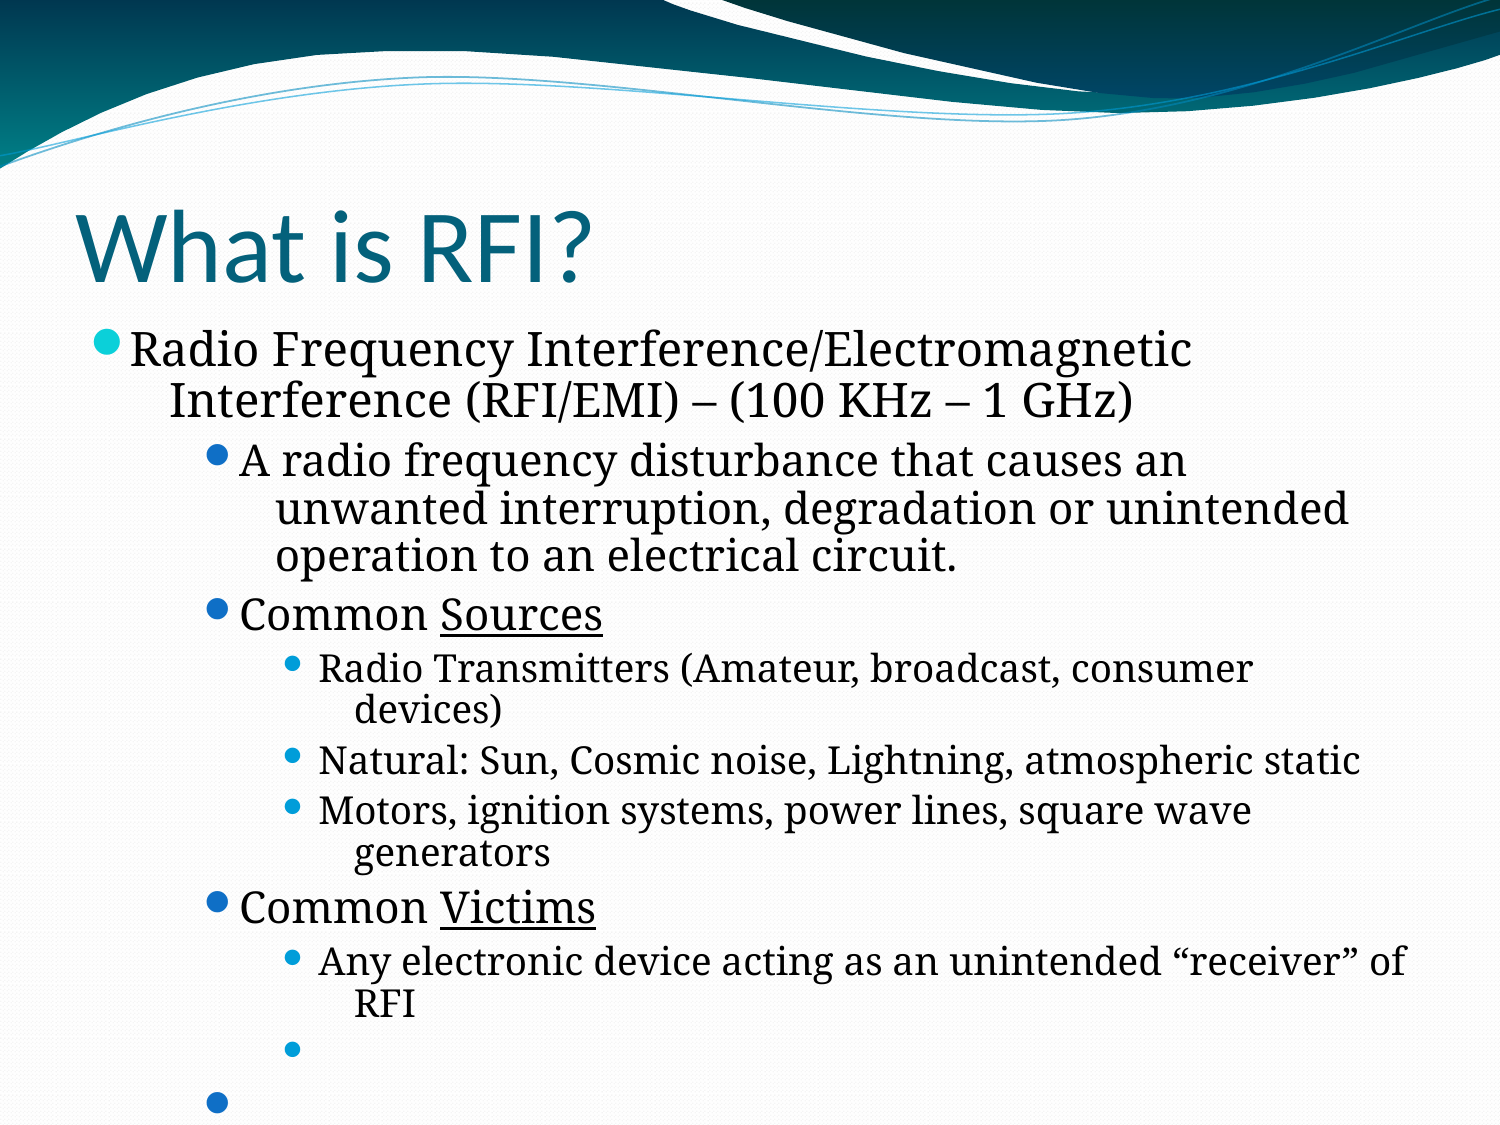

# What is RFI?
Radio Frequency Interference/Electromagnetic Interference (RFI/EMI) – (100 KHz – 1 GHz)
A radio frequency disturbance that causes an unwanted interruption, degradation or unintended operation to an electrical circuit.
Common Sources
Radio Transmitters (Amateur, broadcast, consumer devices)
Natural: Sun, Cosmic noise, Lightning, atmospheric static
Motors, ignition systems, power lines, square wave generators
Common Victims
Any electronic device acting as an unintended “receiver” of RFI